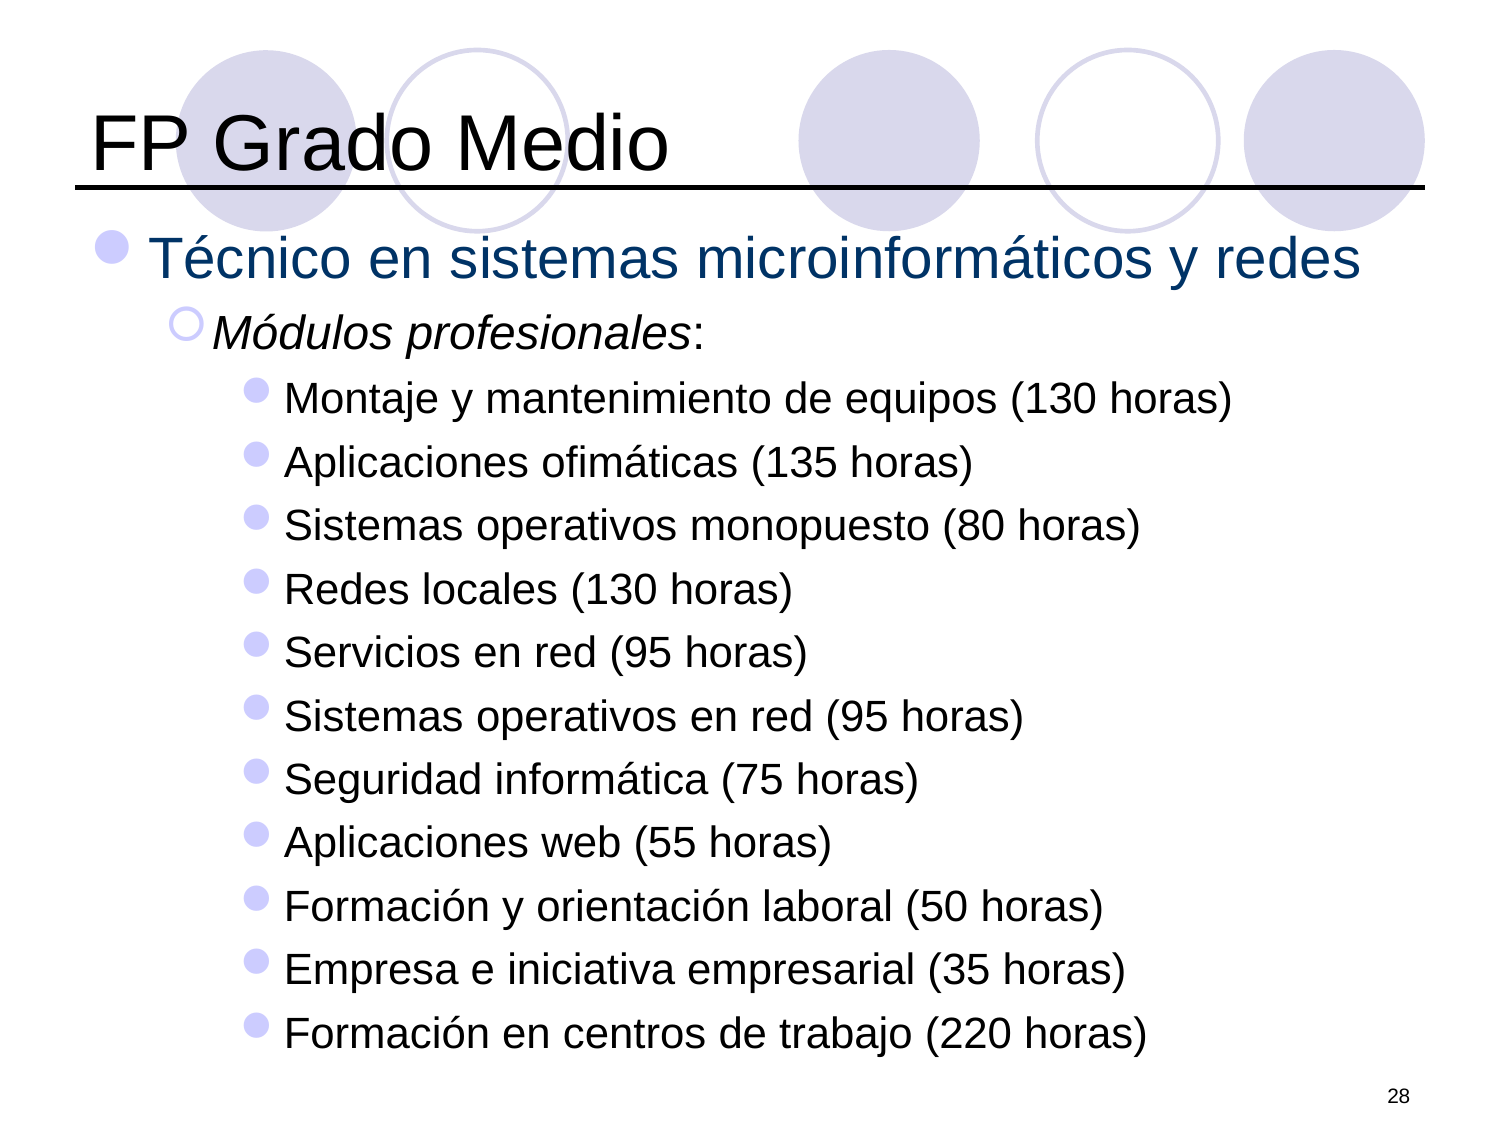

# FP Grado Medio
Técnico en sistemas microinformáticos y redes
Módulos profesionales:
Montaje y mantenimiento de equipos (130 horas)
Aplicaciones ofimáticas (135 horas)
Sistemas operativos monopuesto (80 horas)
Redes locales (130 horas)
Servicios en red (95 horas)
Sistemas operativos en red (95 horas)
Seguridad informática (75 horas)
Aplicaciones web (55 horas)
Formación y orientación laboral (50 horas)
Empresa e iniciativa empresarial (35 horas)
Formación en centros de trabajo (220 horas)